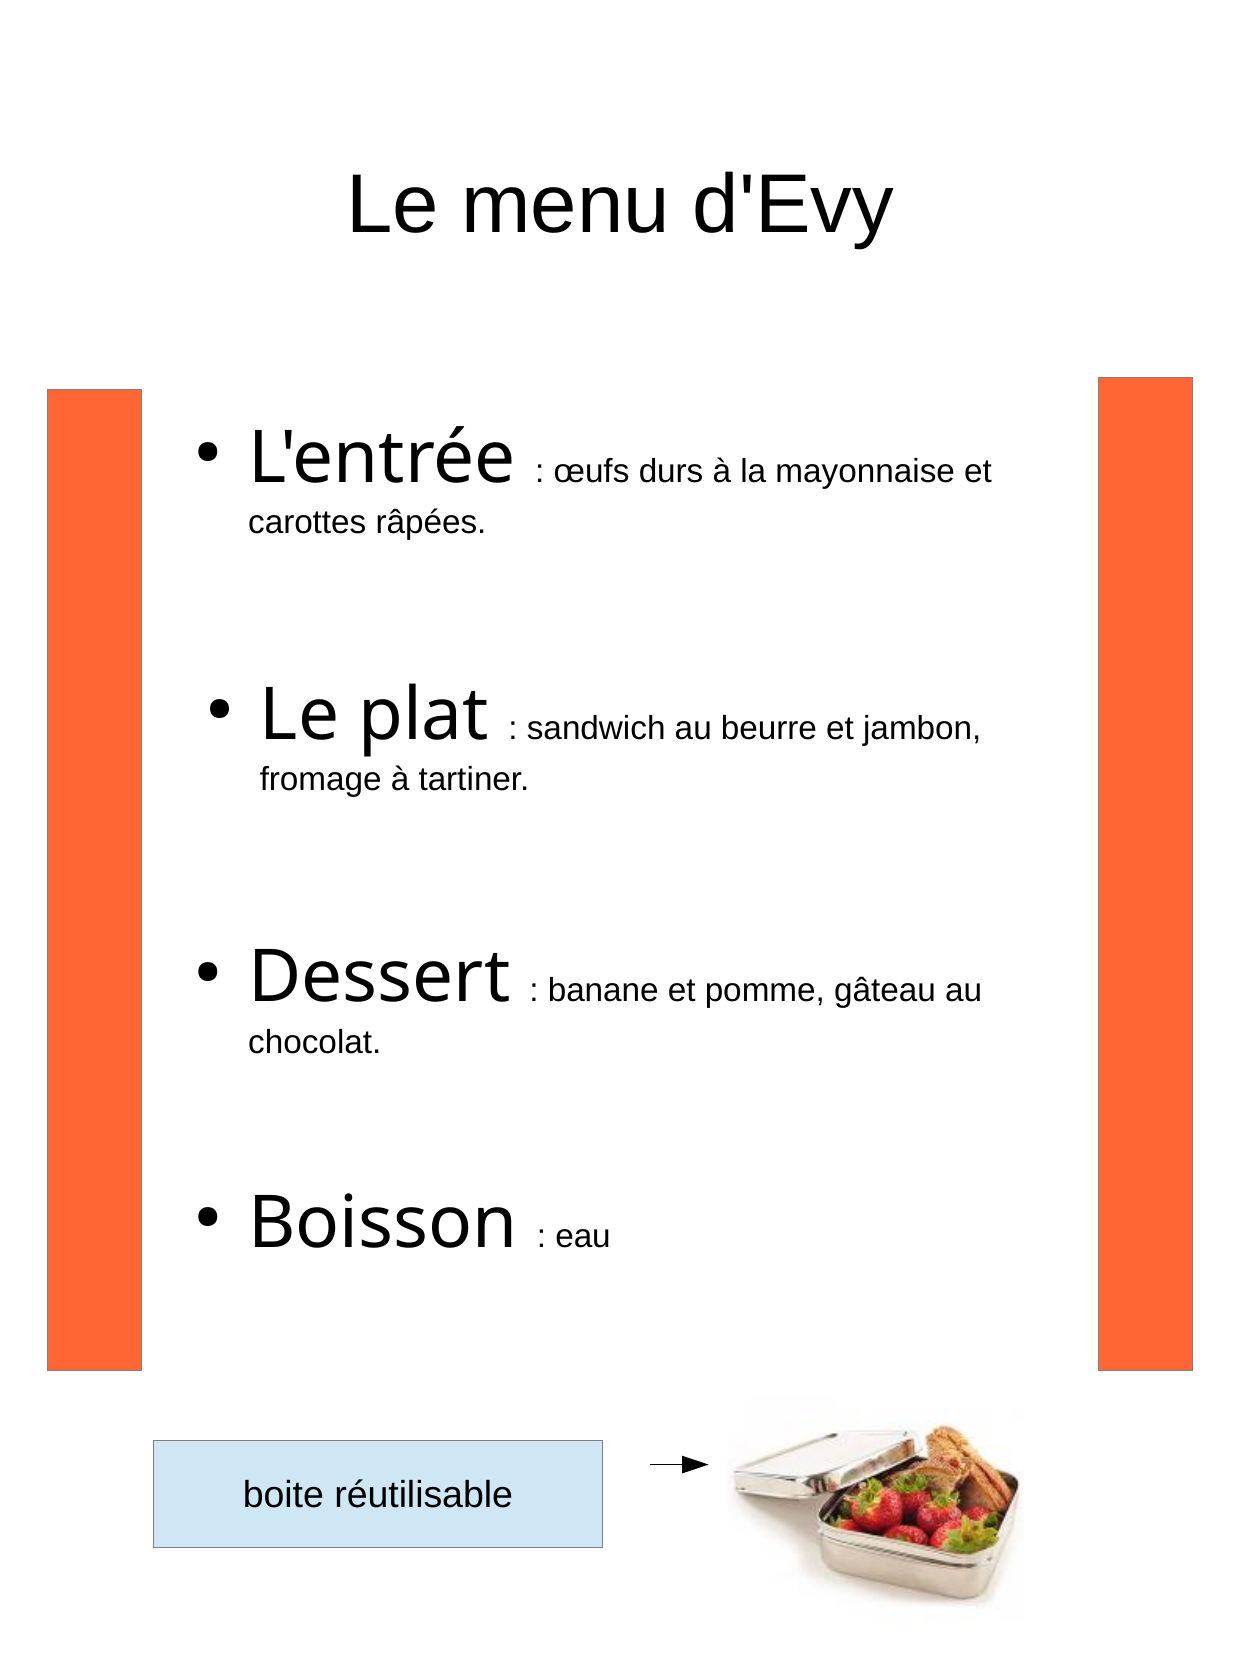

# Le menu d'Evy
L'entrée : œufs durs à la mayonnaise et carottes râpées.
Le plat : sandwich au beurre et jambon, fromage à tartiner.
Dessert : banane et pomme, gâteau au chocolat.
Boisson : eau
boite réutilisable